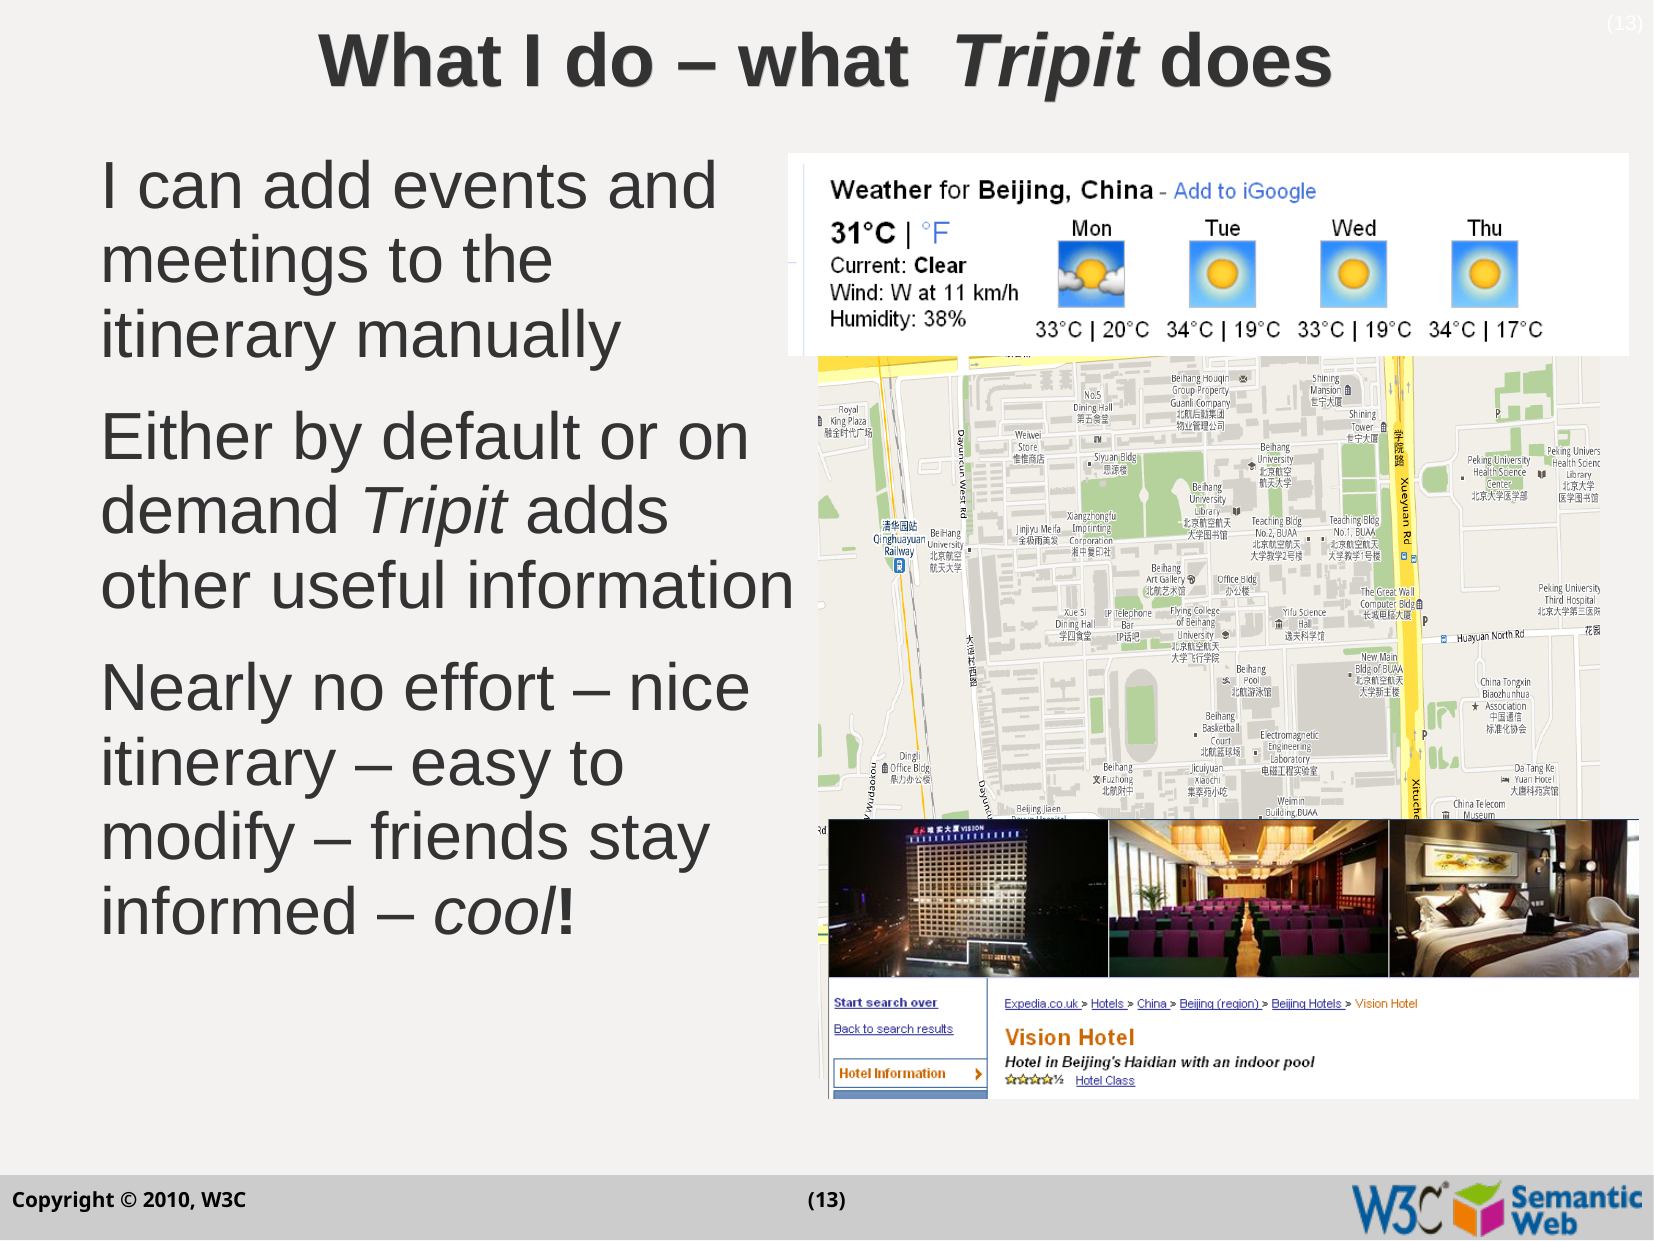

# What I do – what Tripit does
I can add events and meetings to the itinerary manually
Either by default or on demand Tripit adds other useful information
Nearly no effort – nice itinerary – easy to modify – friends stay informed – cool!